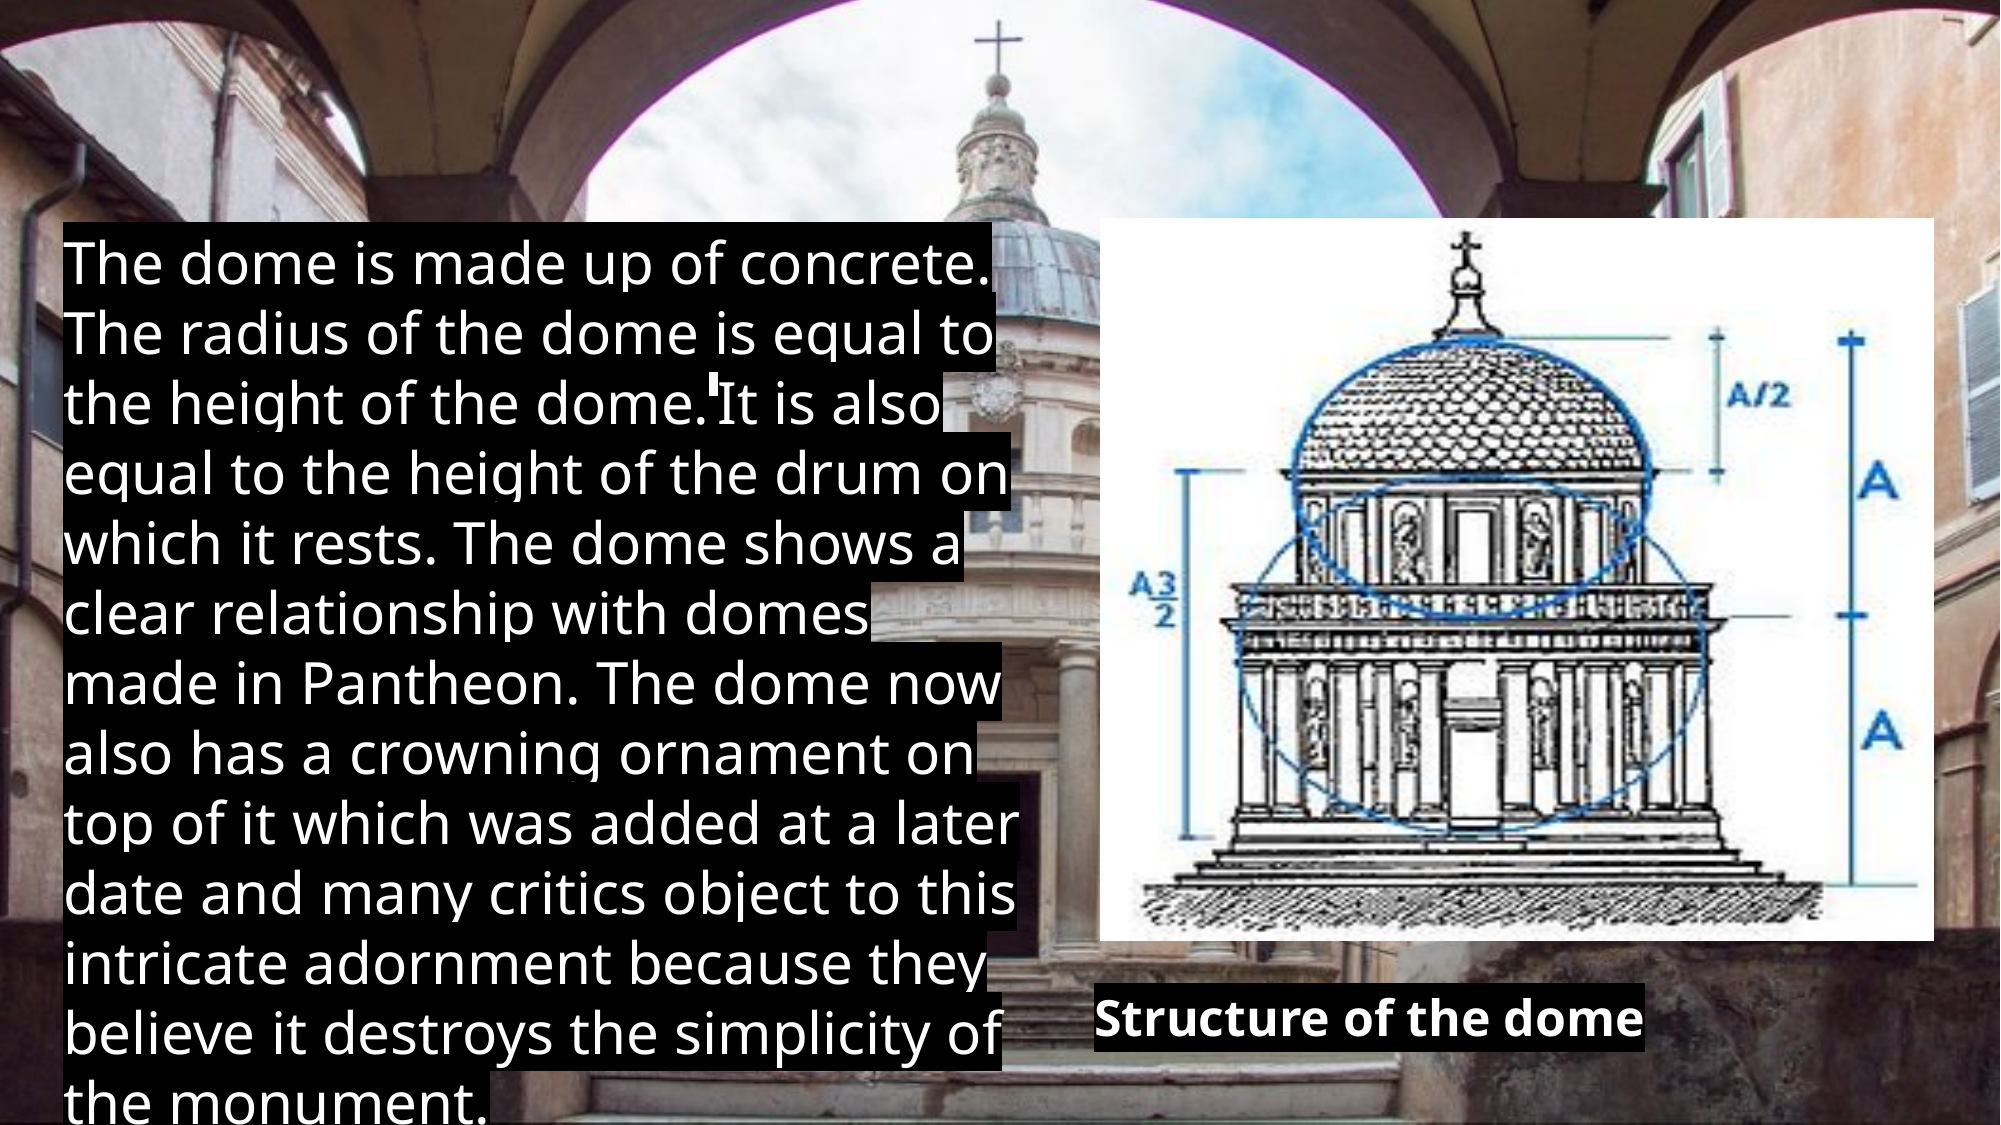

#
The dome is made up of concrete. The radius of the dome is equal to the height of the dome. It is also equal to the height of the drum on which it rests. The dome shows a clear relationship with domes made in Pantheon. The dome now also has a crowning ornament on top of it which was added at a later date and many critics object to this intricate adornment because they believe it destroys the simplicity of the monument.
Structure of the dome